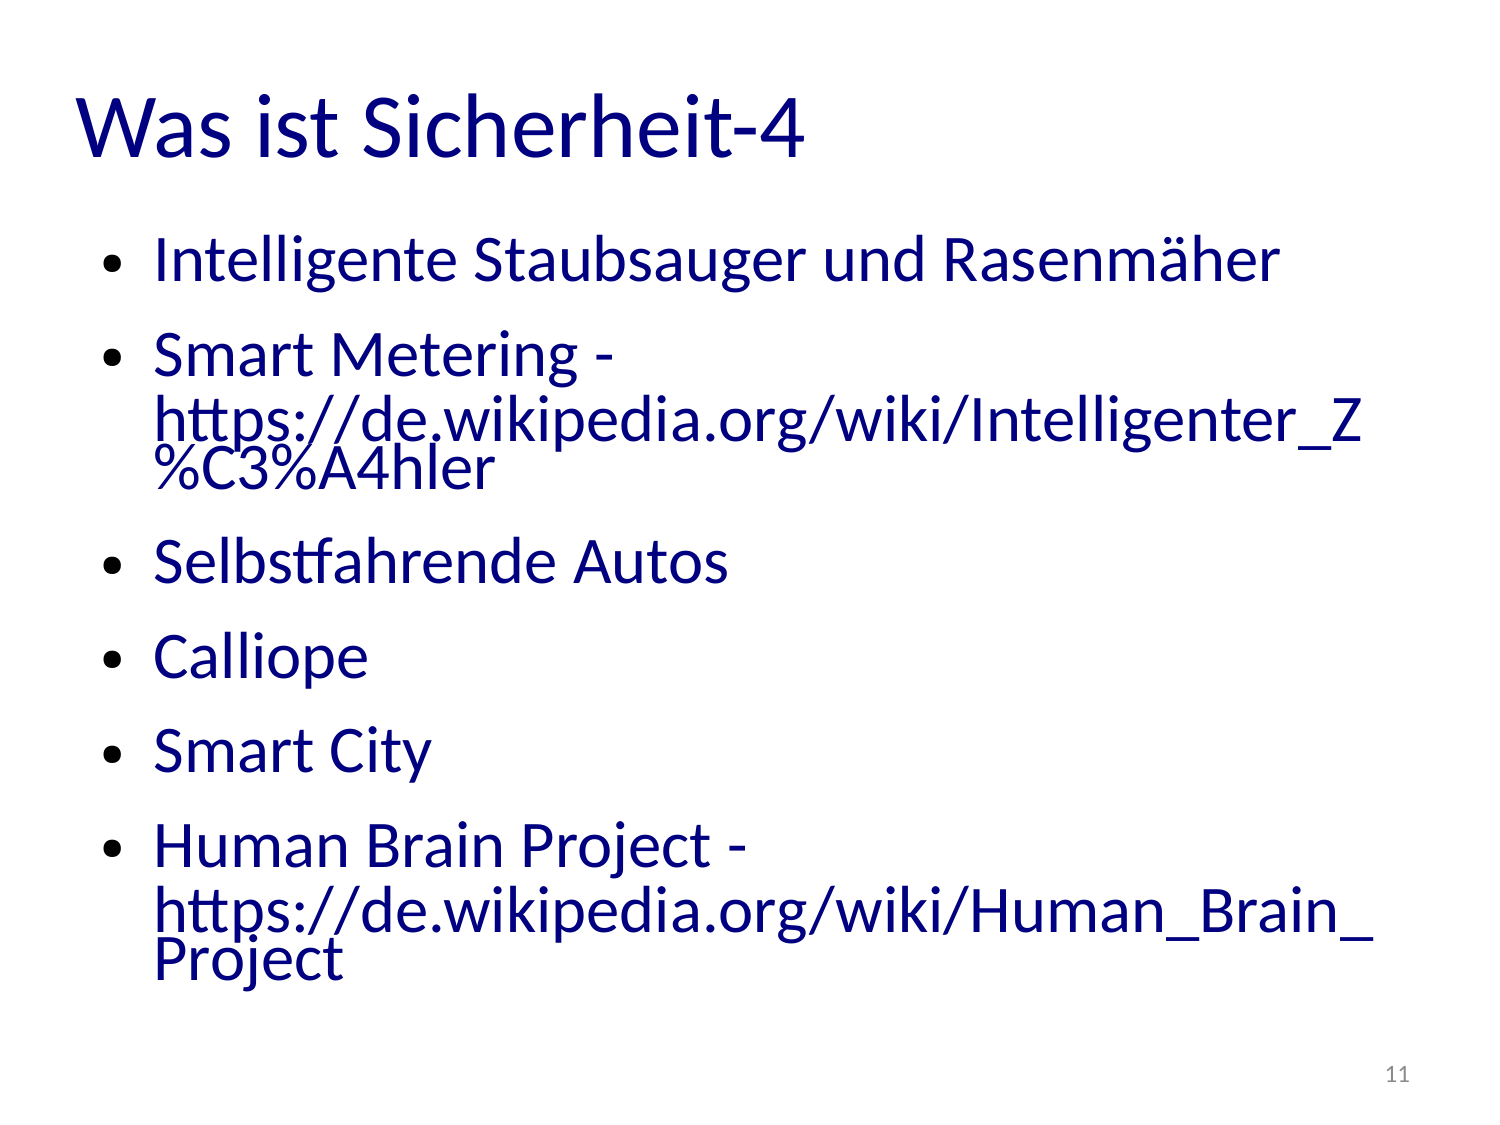

# Was ist Sicherheit-4
Intelligente Staubsauger und Rasenmäher
Smart Metering - https://de.wikipedia.org/wiki/Intelligenter_Z%C3%A4hler
Selbstfahrende Autos
Calliope
Smart City
Human Brain Project - https://de.wikipedia.org/wiki/Human_Brain_Project
Gustav Wall
11